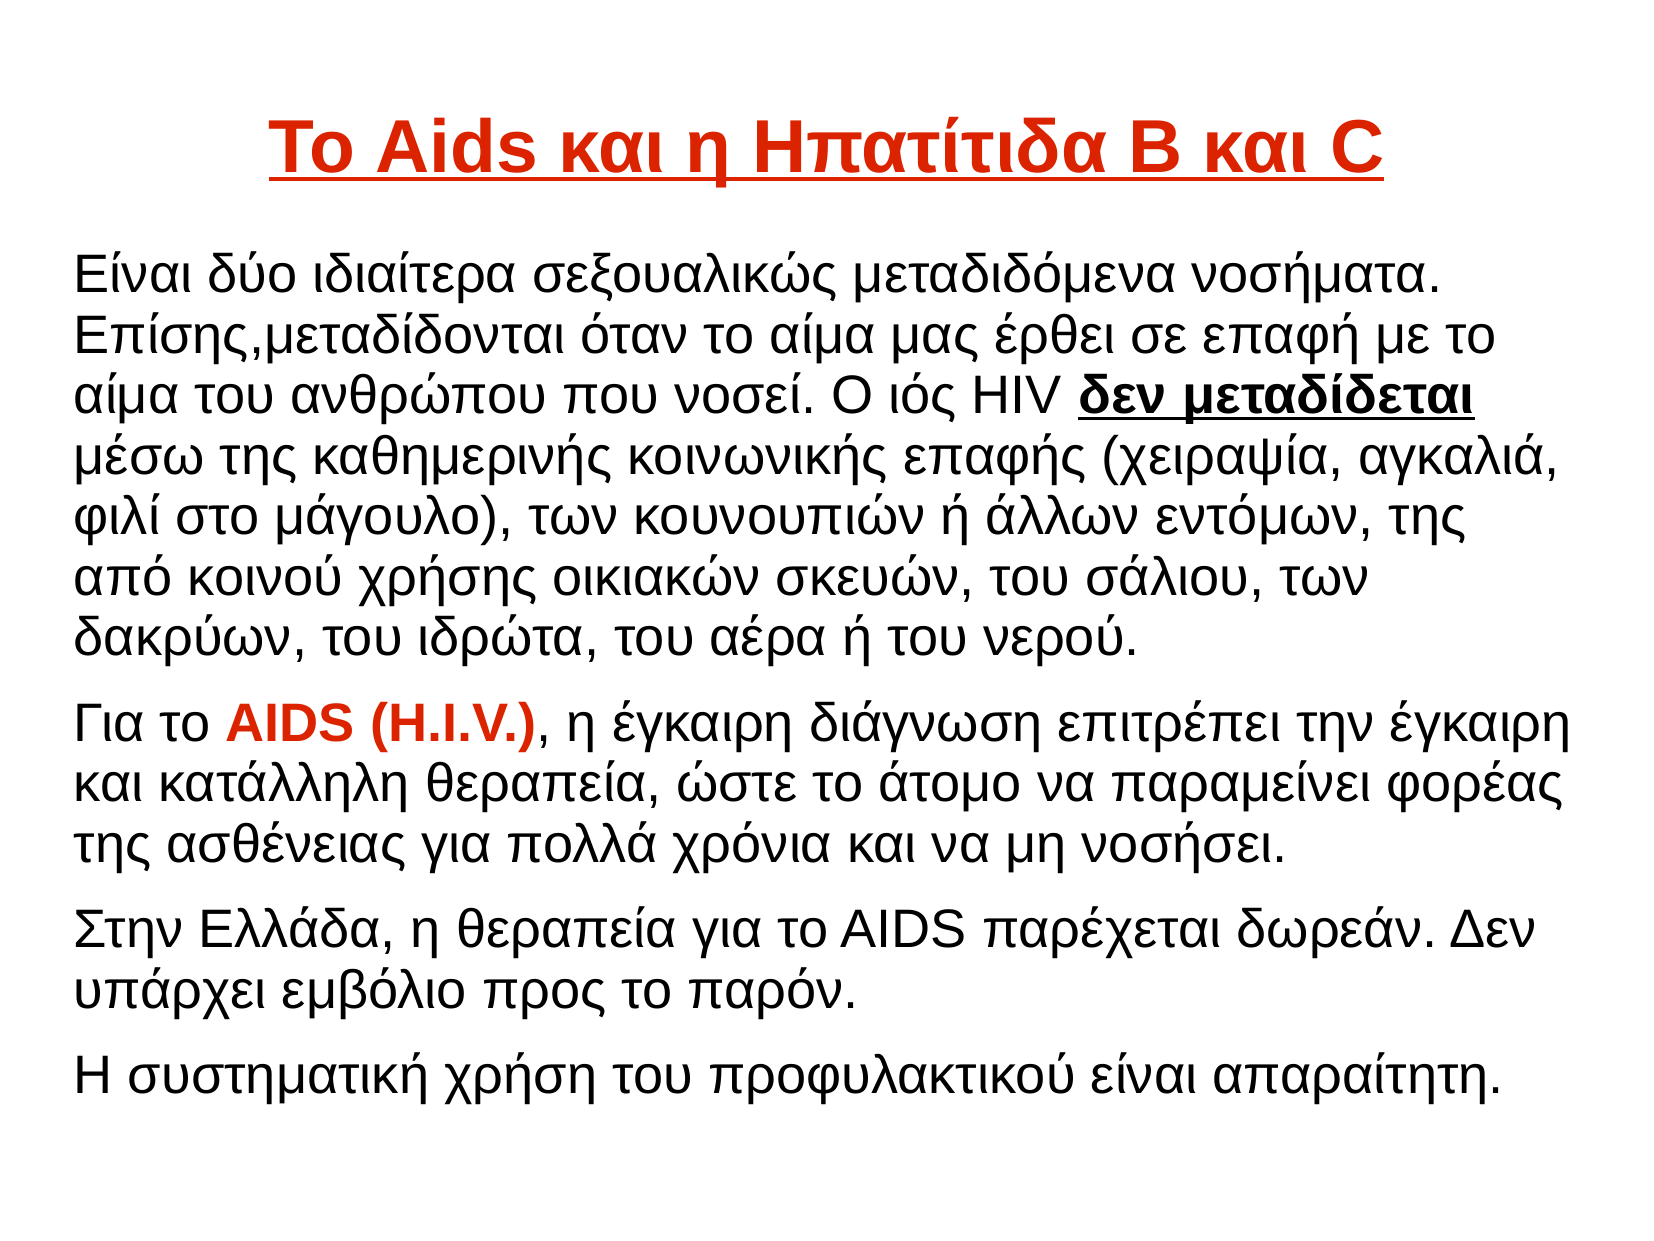

# Το Aids και η Ηπατίτιδα Β και C
Είναι δύο ιδιαίτερα σεξουαλικώς μεταδιδόμενα νοσήματα. Επίσης,μεταδίδονται όταν το αίμα μας έρθει σε επαφή με το αίμα του ανθρώπου που νοσεί. Ο ιός HIV δεν μεταδίδεται μέσω της καθημερινής κοινωνικής επαφής (χειραψία, αγκαλιά, φιλί στο μάγουλο), των κουνουπιών ή άλλων εντόμων, της από κοινού χρήσης οικιακών σκευών, του σάλιου, των δακρύων, του ιδρώτα, του αέρα ή του νερού.
Για το ΑIDS (Η.Ι.V.), η έγκαιρη διάγνωση επιτρέπει την έγκαιρη και κατάλληλη θεραπεία, ώστε το άτομο να παραμείνει φορέας της ασθένειας για πολλά χρόνια και να μη νοσήσει.
Στην Ελλάδα, η θεραπεία για το ΑIDS παρέχεται δωρεάν. Δεν υπάρχει εμβόλιο προς το παρόν.
Η συστηματική χρήση του προφυλακτικού είναι απαραίτητη.